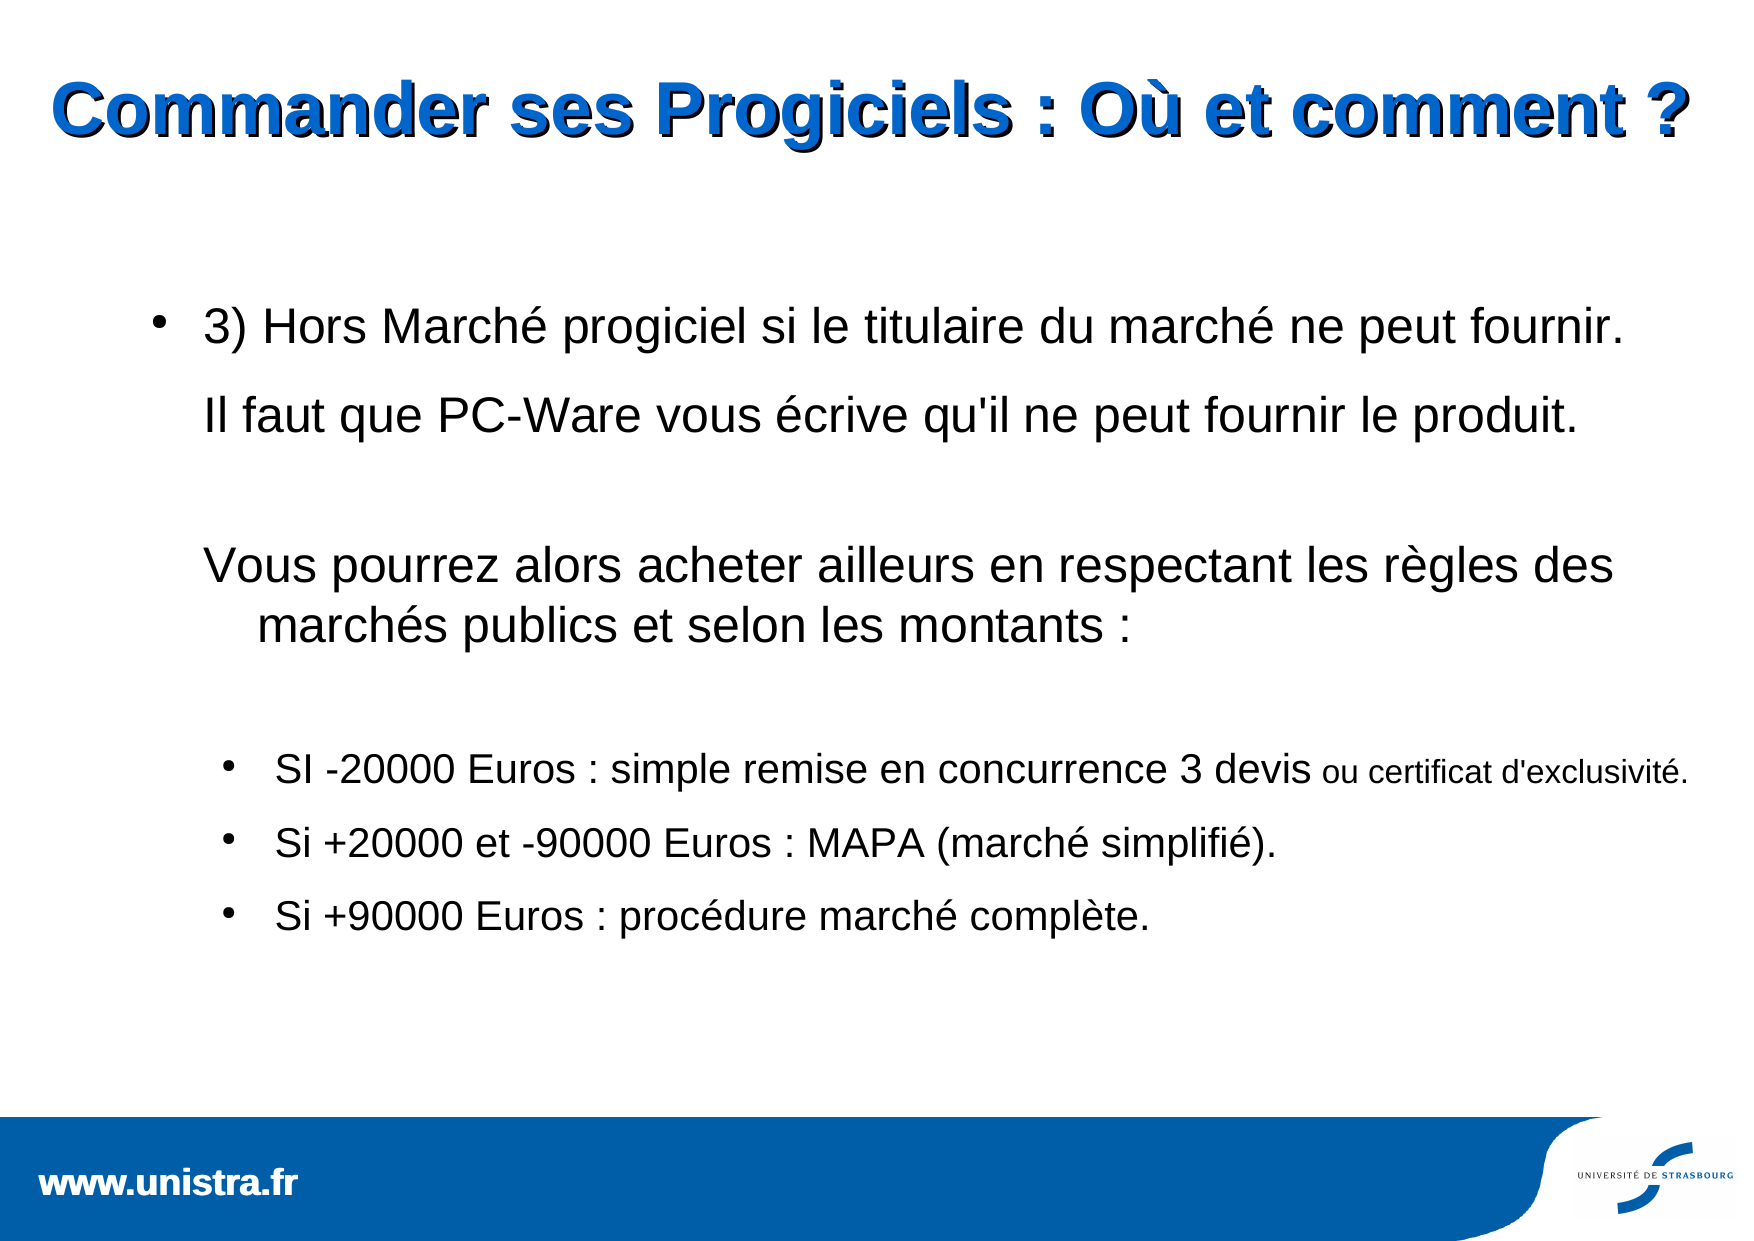

Commander ses Progiciels : Où et comment ?
# 3) Hors Marché progiciel si le titulaire du marché ne peut fournir.
Il faut que PC-Ware vous écrive qu'il ne peut fournir le produit.
Vous pourrez alors acheter ailleurs en respectant les règles des marchés publics et selon les montants :
SI -20000 Euros : simple remise en concurrence 3 devis ou certificat d'exclusivité.
Si +20000 et -90000 Euros : MAPA (marché simplifié).
Si +90000 Euros : procédure marché complète.